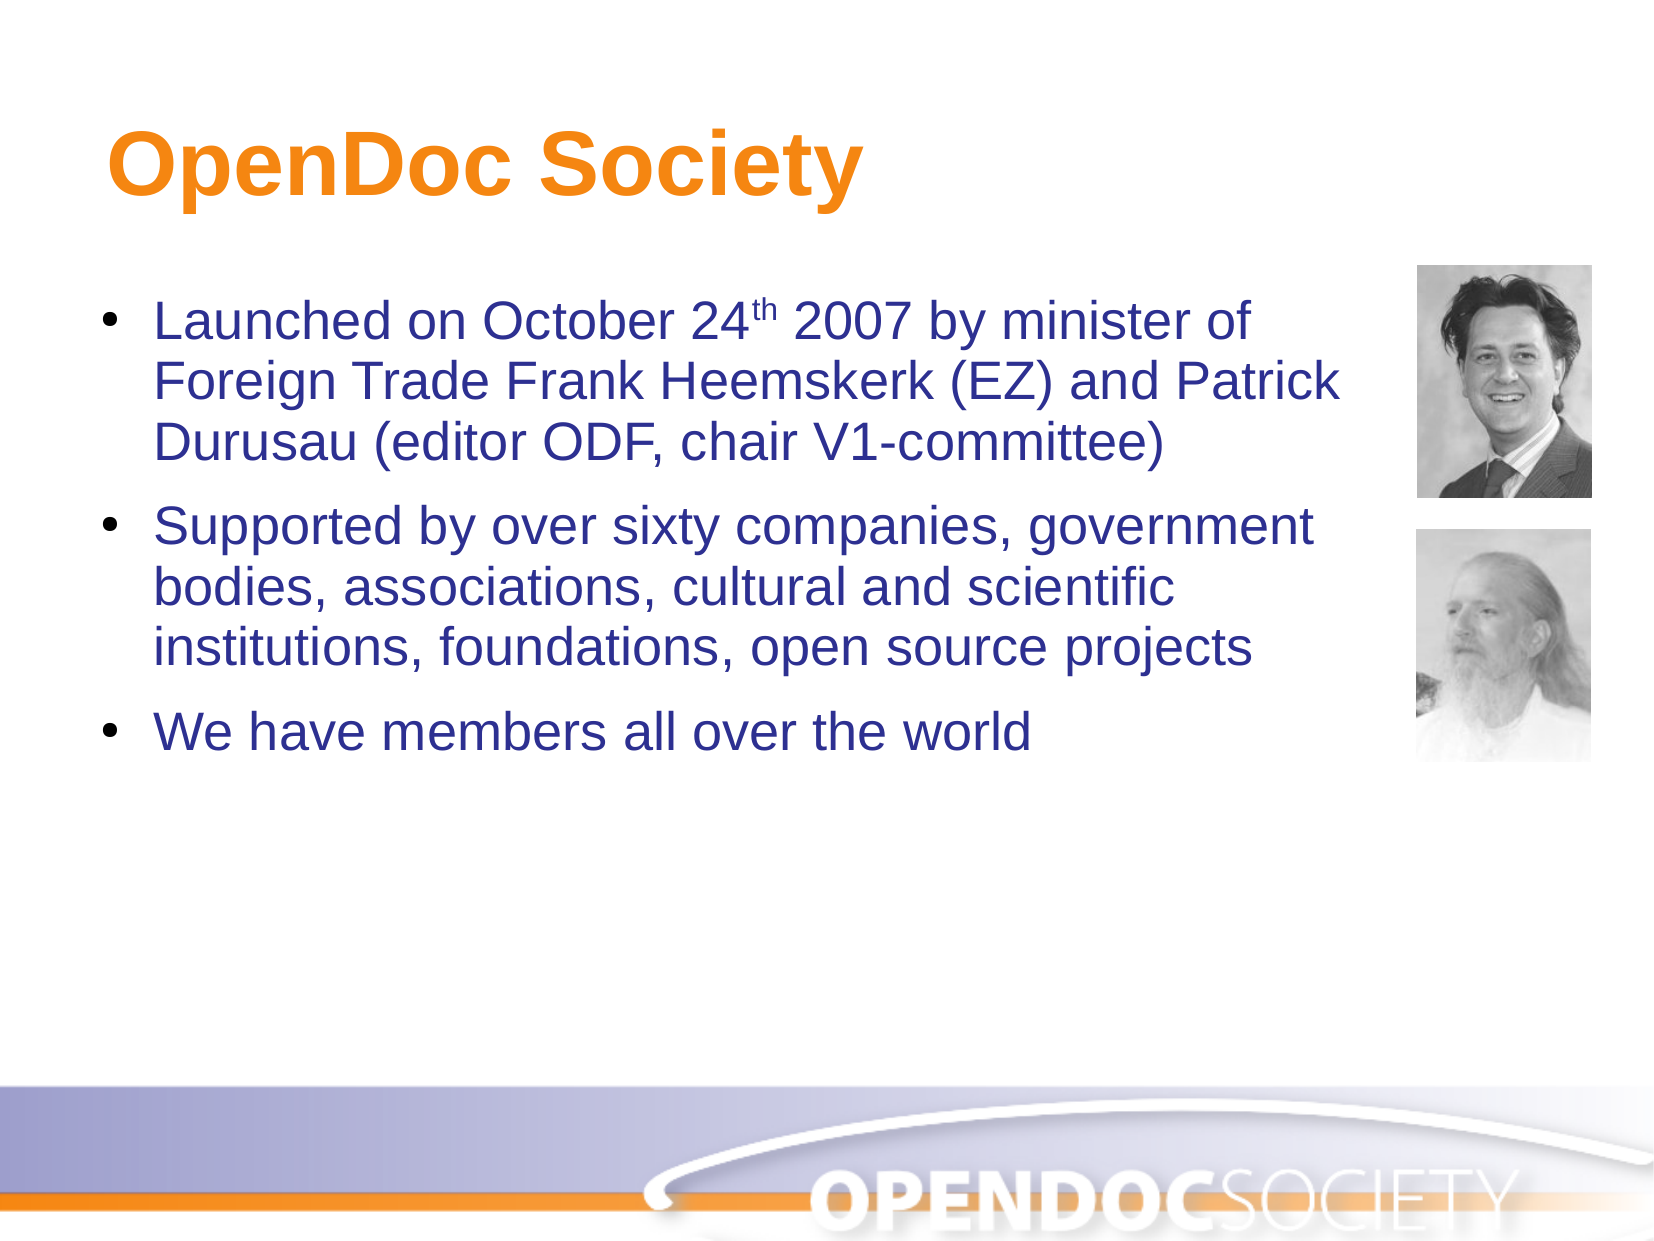

# OpenDoc Society
Launched on October 24th 2007 by minister of Foreign Trade Frank Heemskerk (EZ) and Patrick Durusau (editor ODF, chair V1-committee)
Supported by over sixty companies, government bodies, associations, cultural and scientific institutions, foundations, open source projects
We have members all over the world